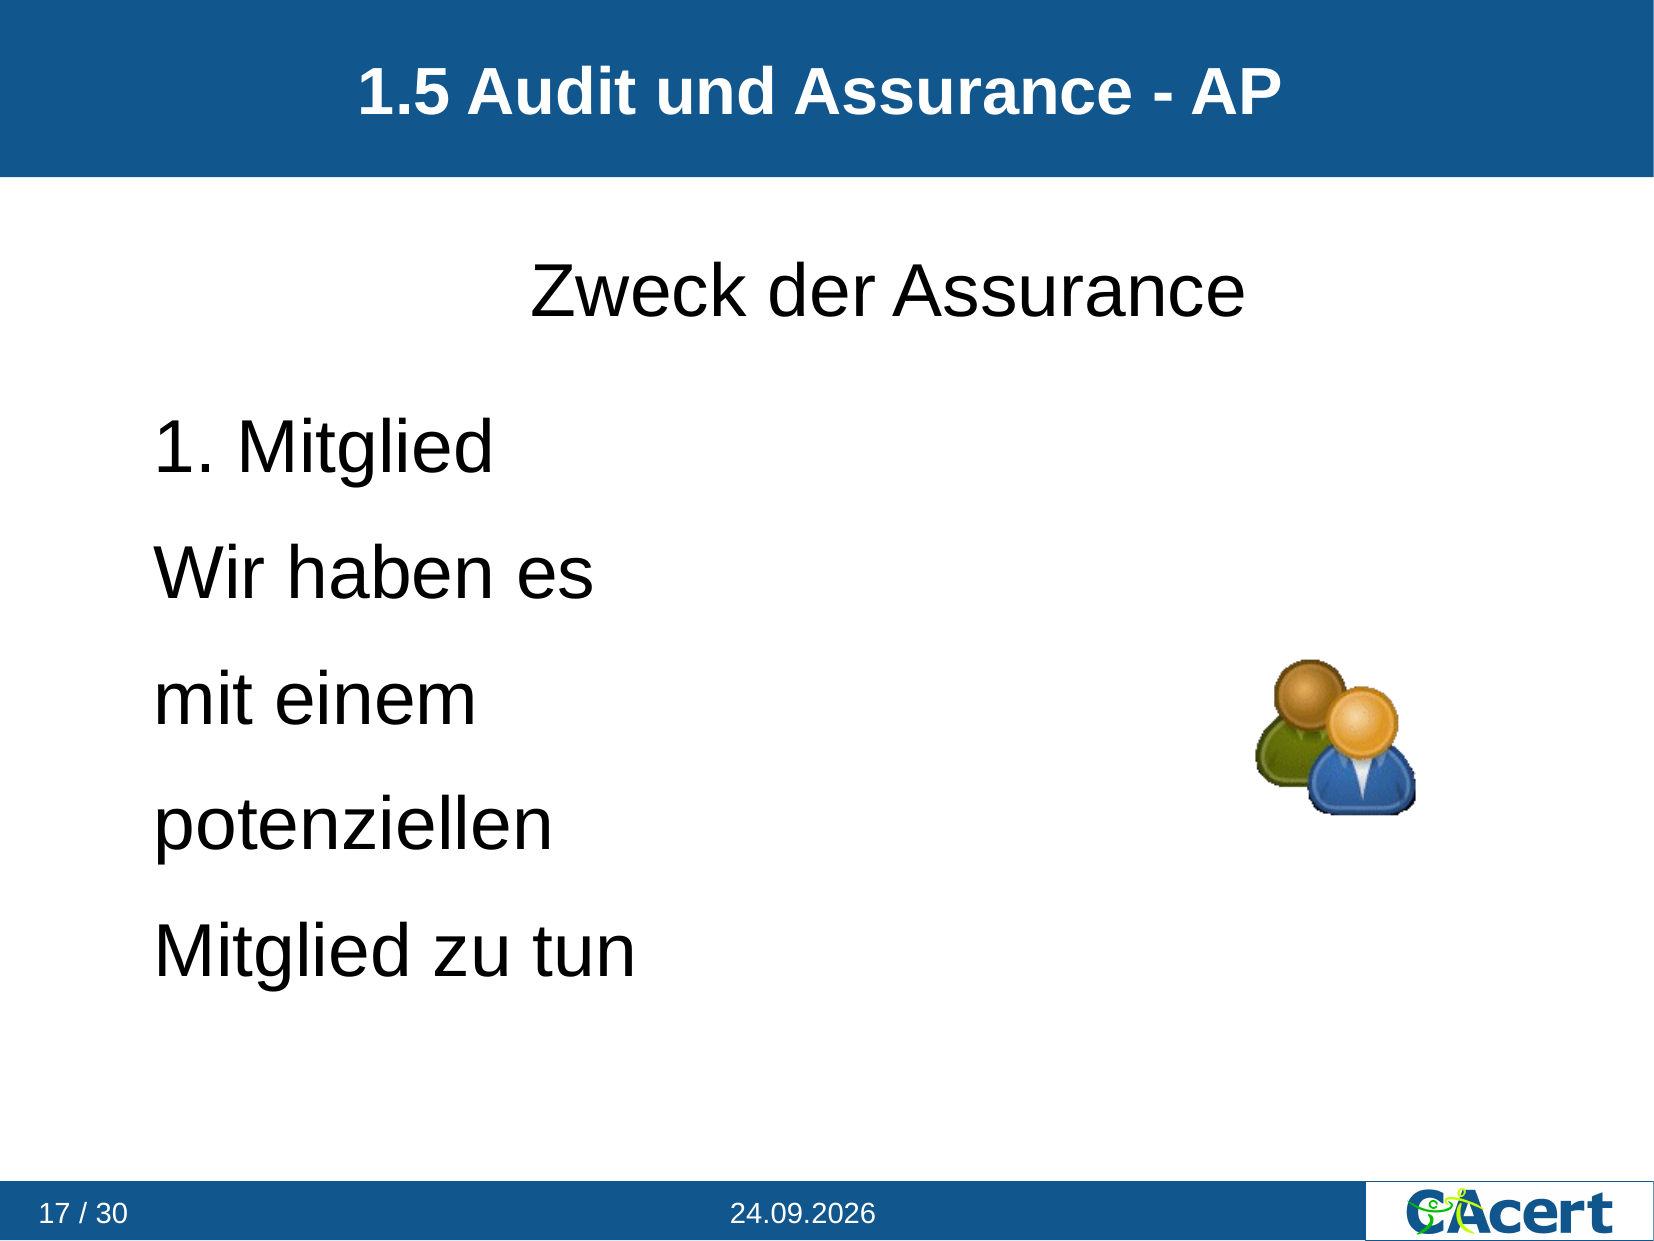

# 1.5 Audit und Assurance - AP
Zweck der Assurance
1. Mitglied
Wir haben es
mit einem
potenziellen
Mitglied zu tun